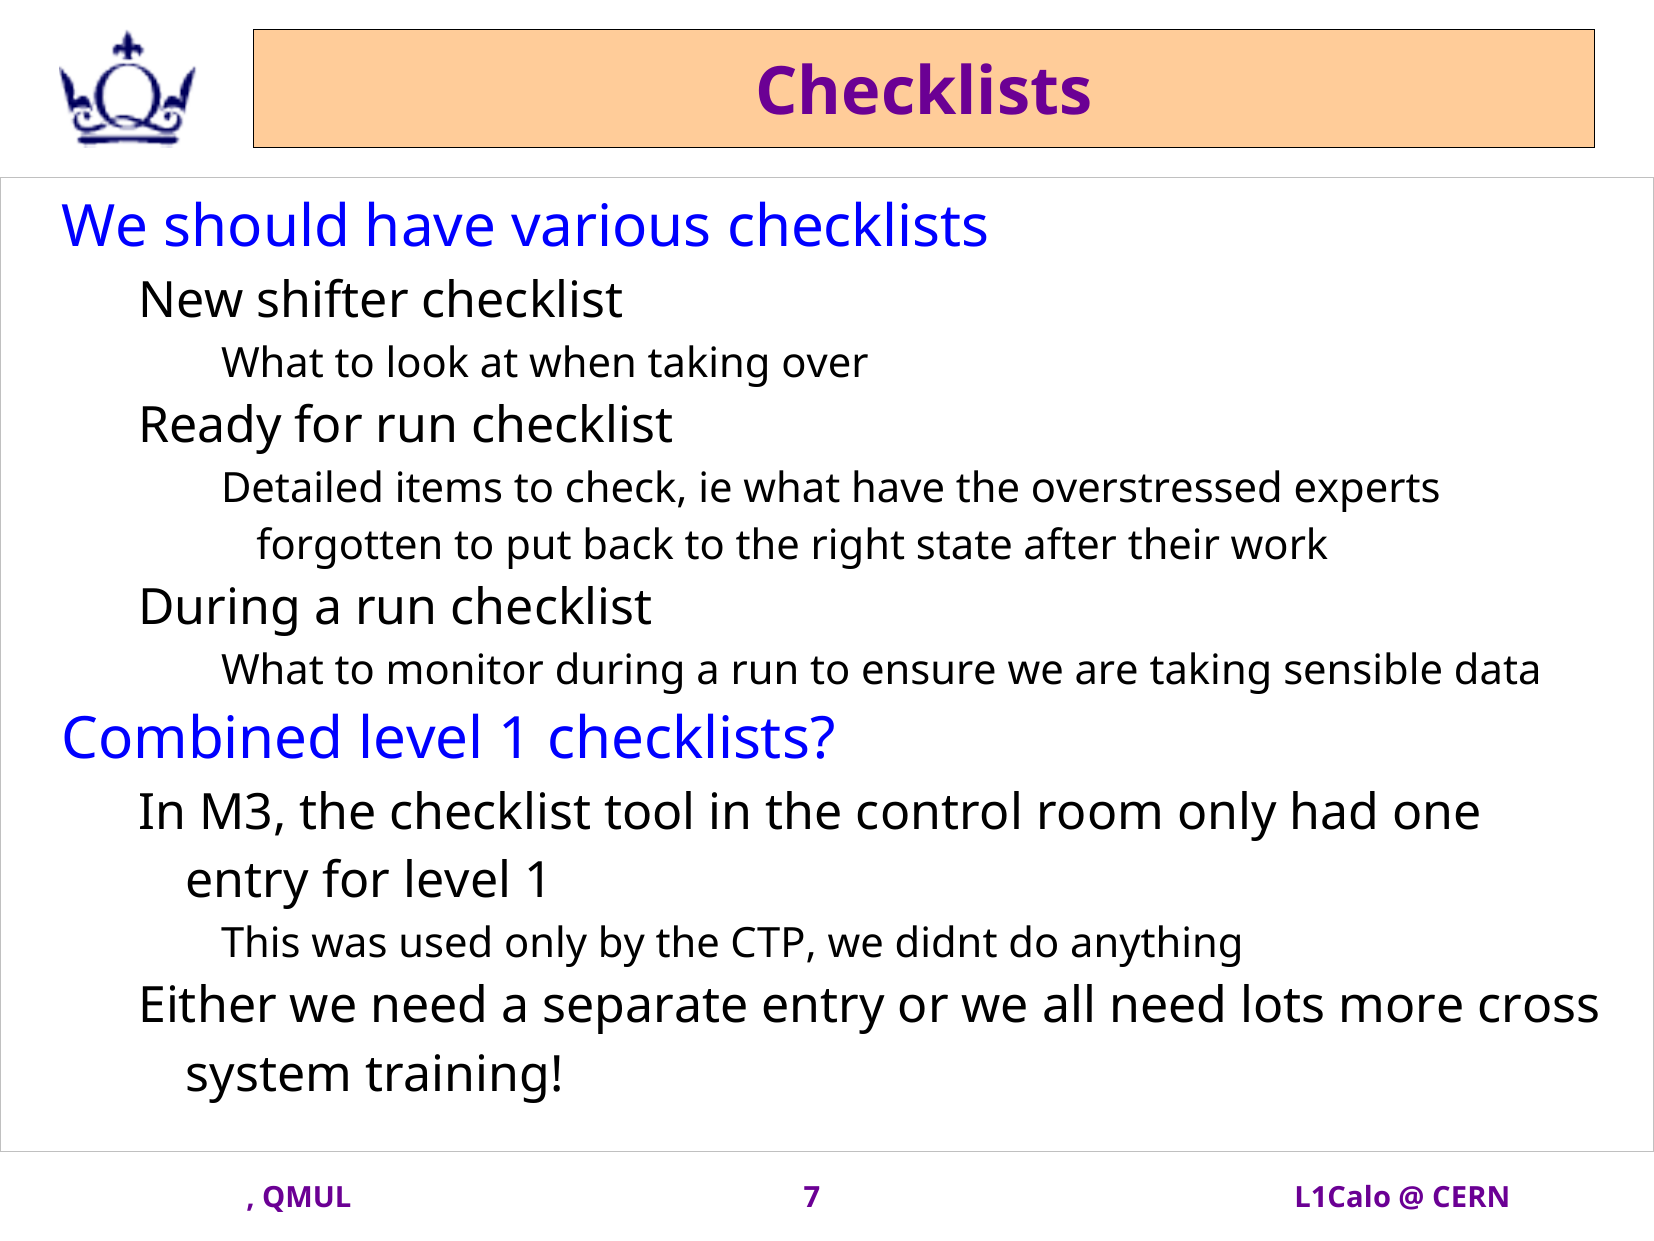

# Checklists
We should have various checklists
New shifter checklist
What to look at when taking over
Ready for run checklist
Detailed items to check, ie what have the overstressed experts forgotten to put back to the right state after their work
During a run checklist
What to monitor during a run to ensure we are taking sensible data
Combined level 1 checklists?
In M3, the checklist tool in the control room only had one entry for level 1
This was used only by the CTP, we didnt do anything
Either we need a separate entry or we all need lots more cross system training!